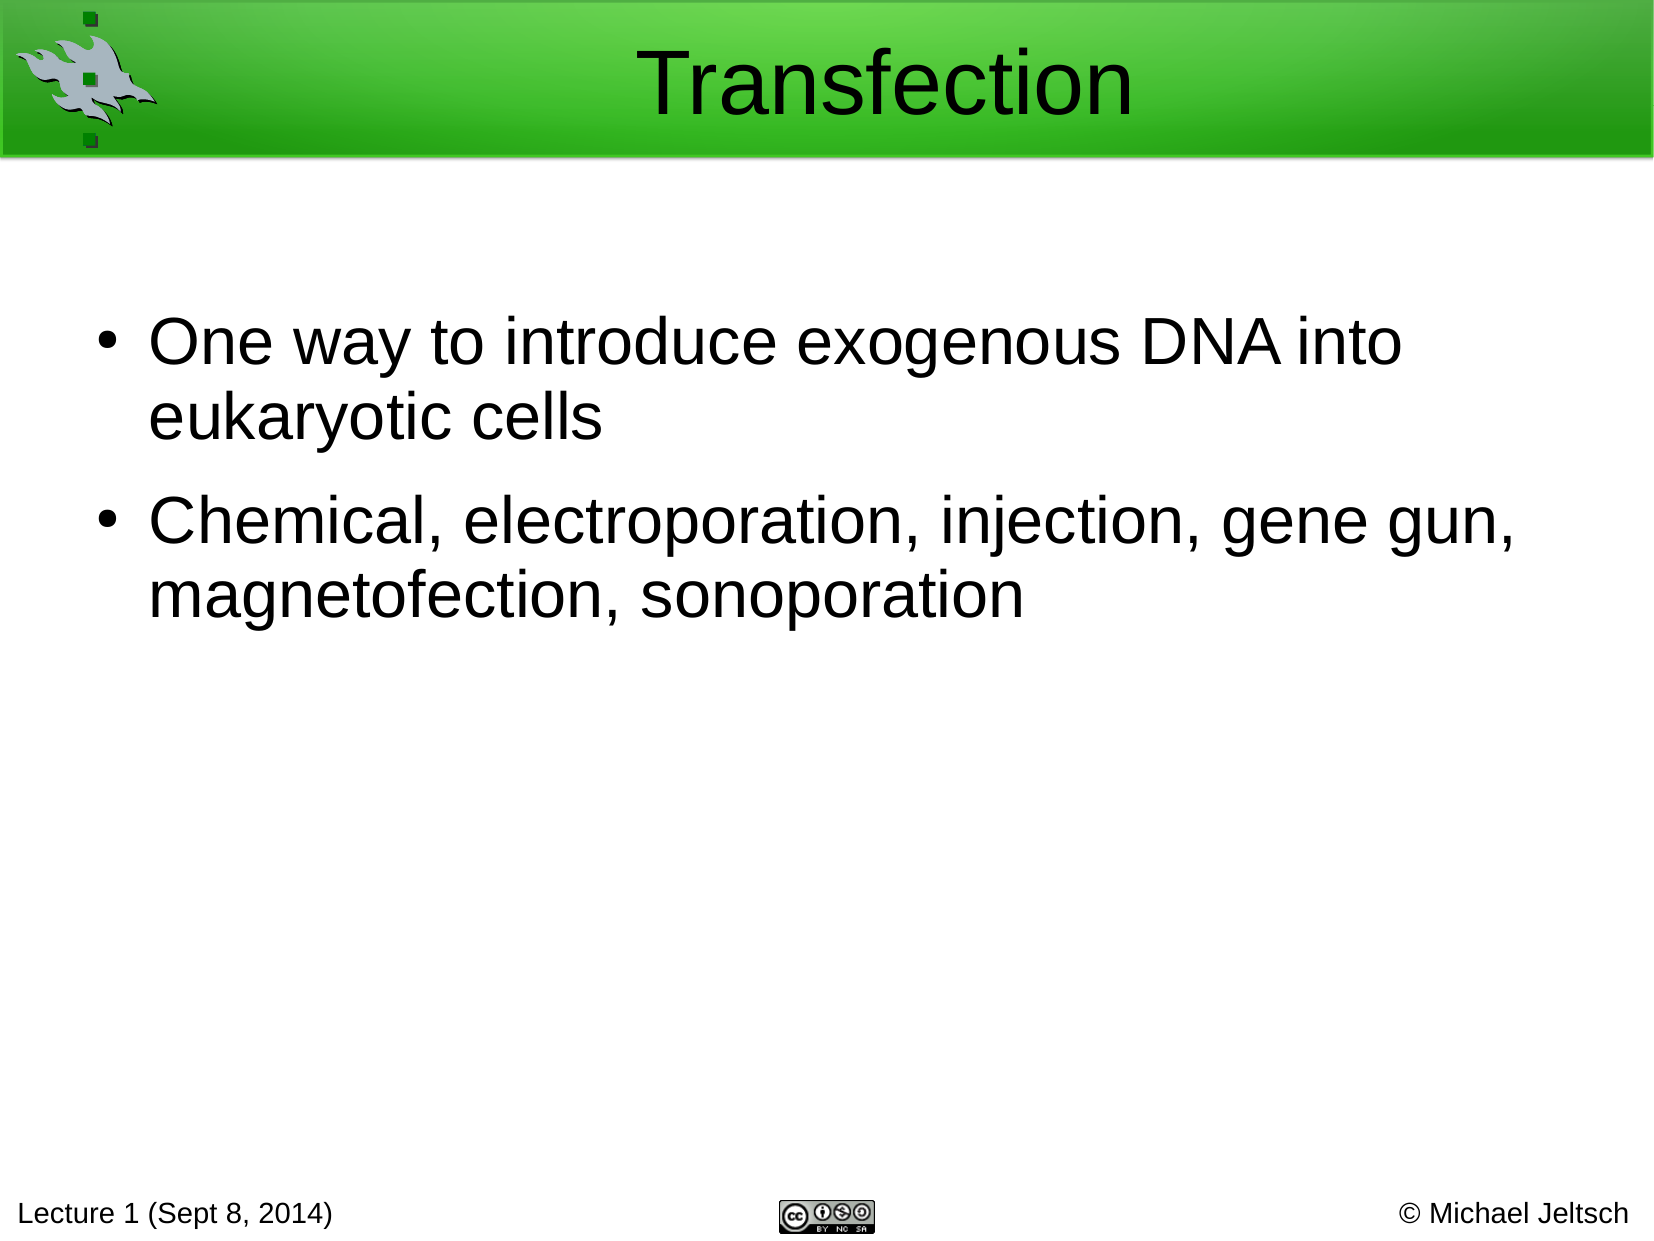

# Transfection
One way to introduce exogenous DNA into eukaryotic cells
Chemical, electroporation, injection, gene gun, magnetofection, sonoporation